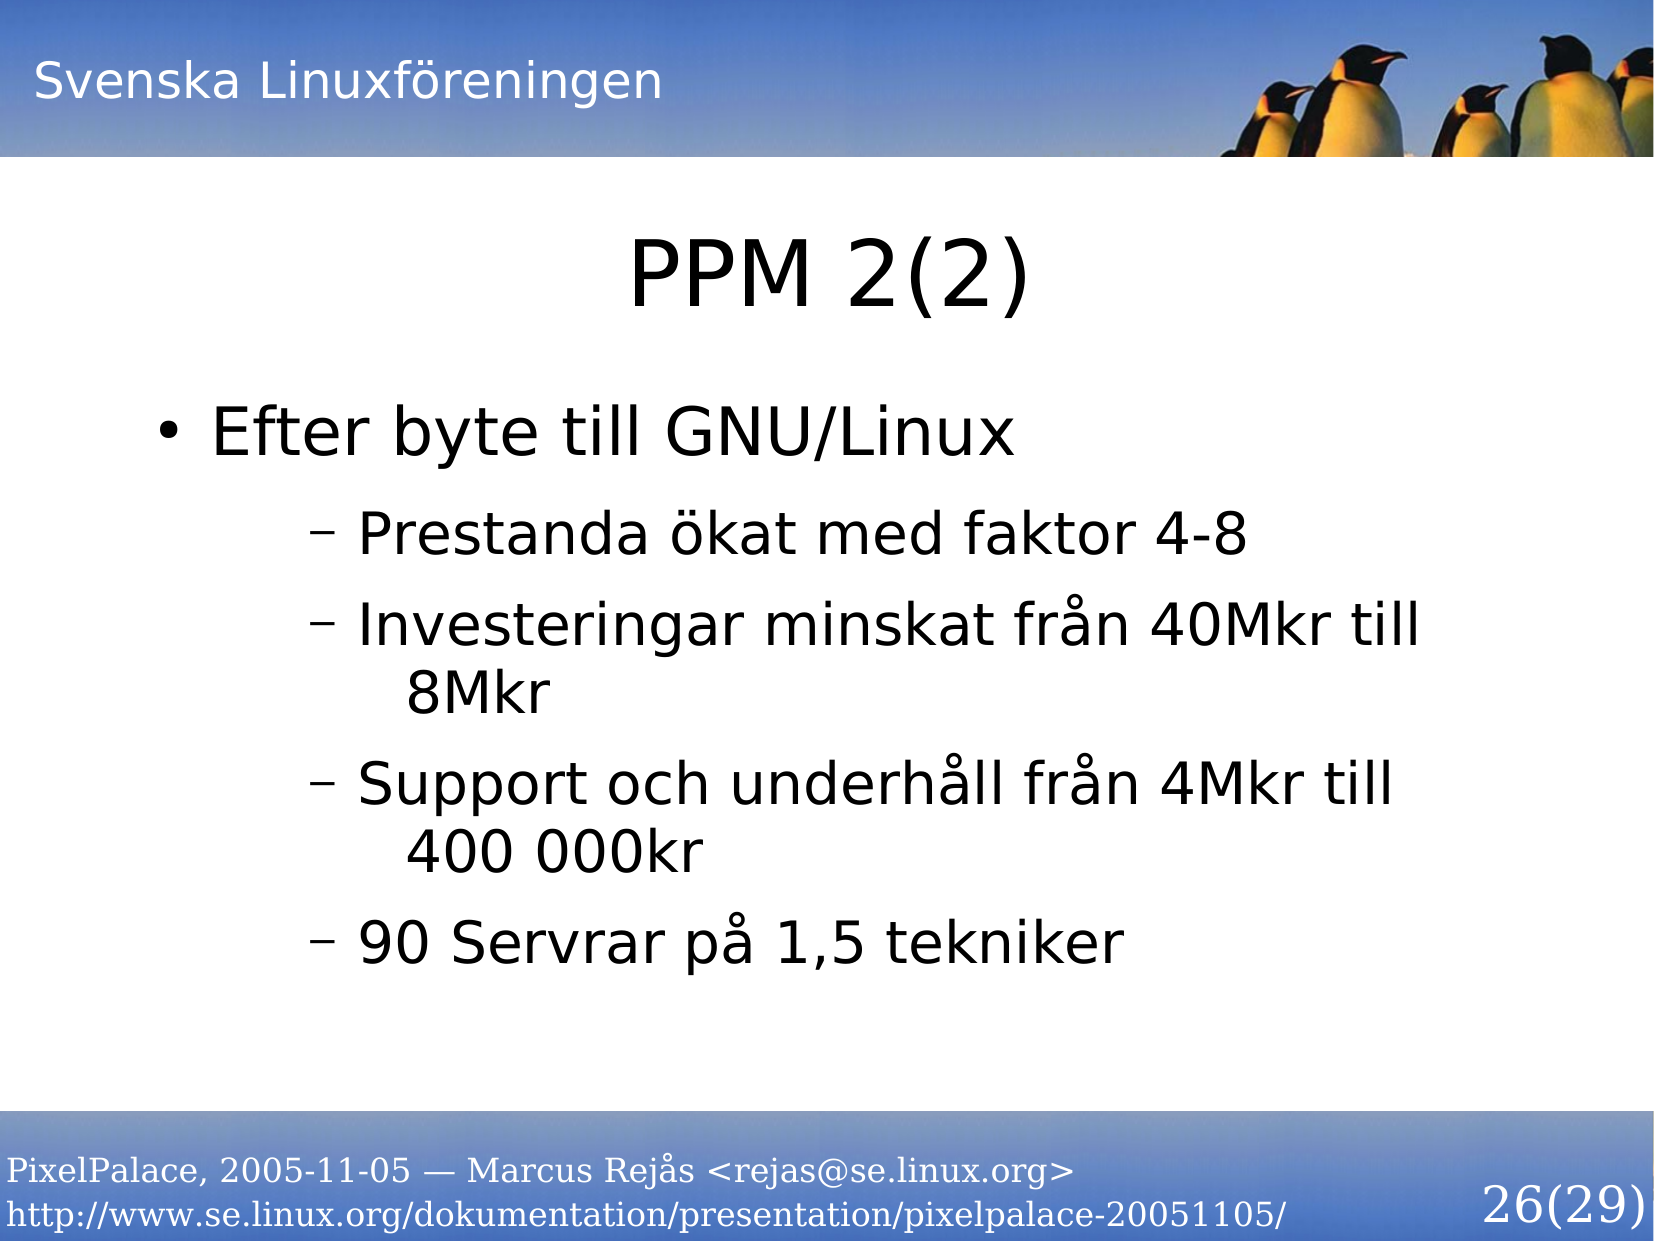

# PPM 2(2)
Efter byte till GNU/Linux
Prestanda ökat med faktor 4-8
Investeringar minskat från 40Mkr till 8Mkr
Support och underhåll från 4Mkr till
400 000kr
90 Servrar på 1,5 tekniker